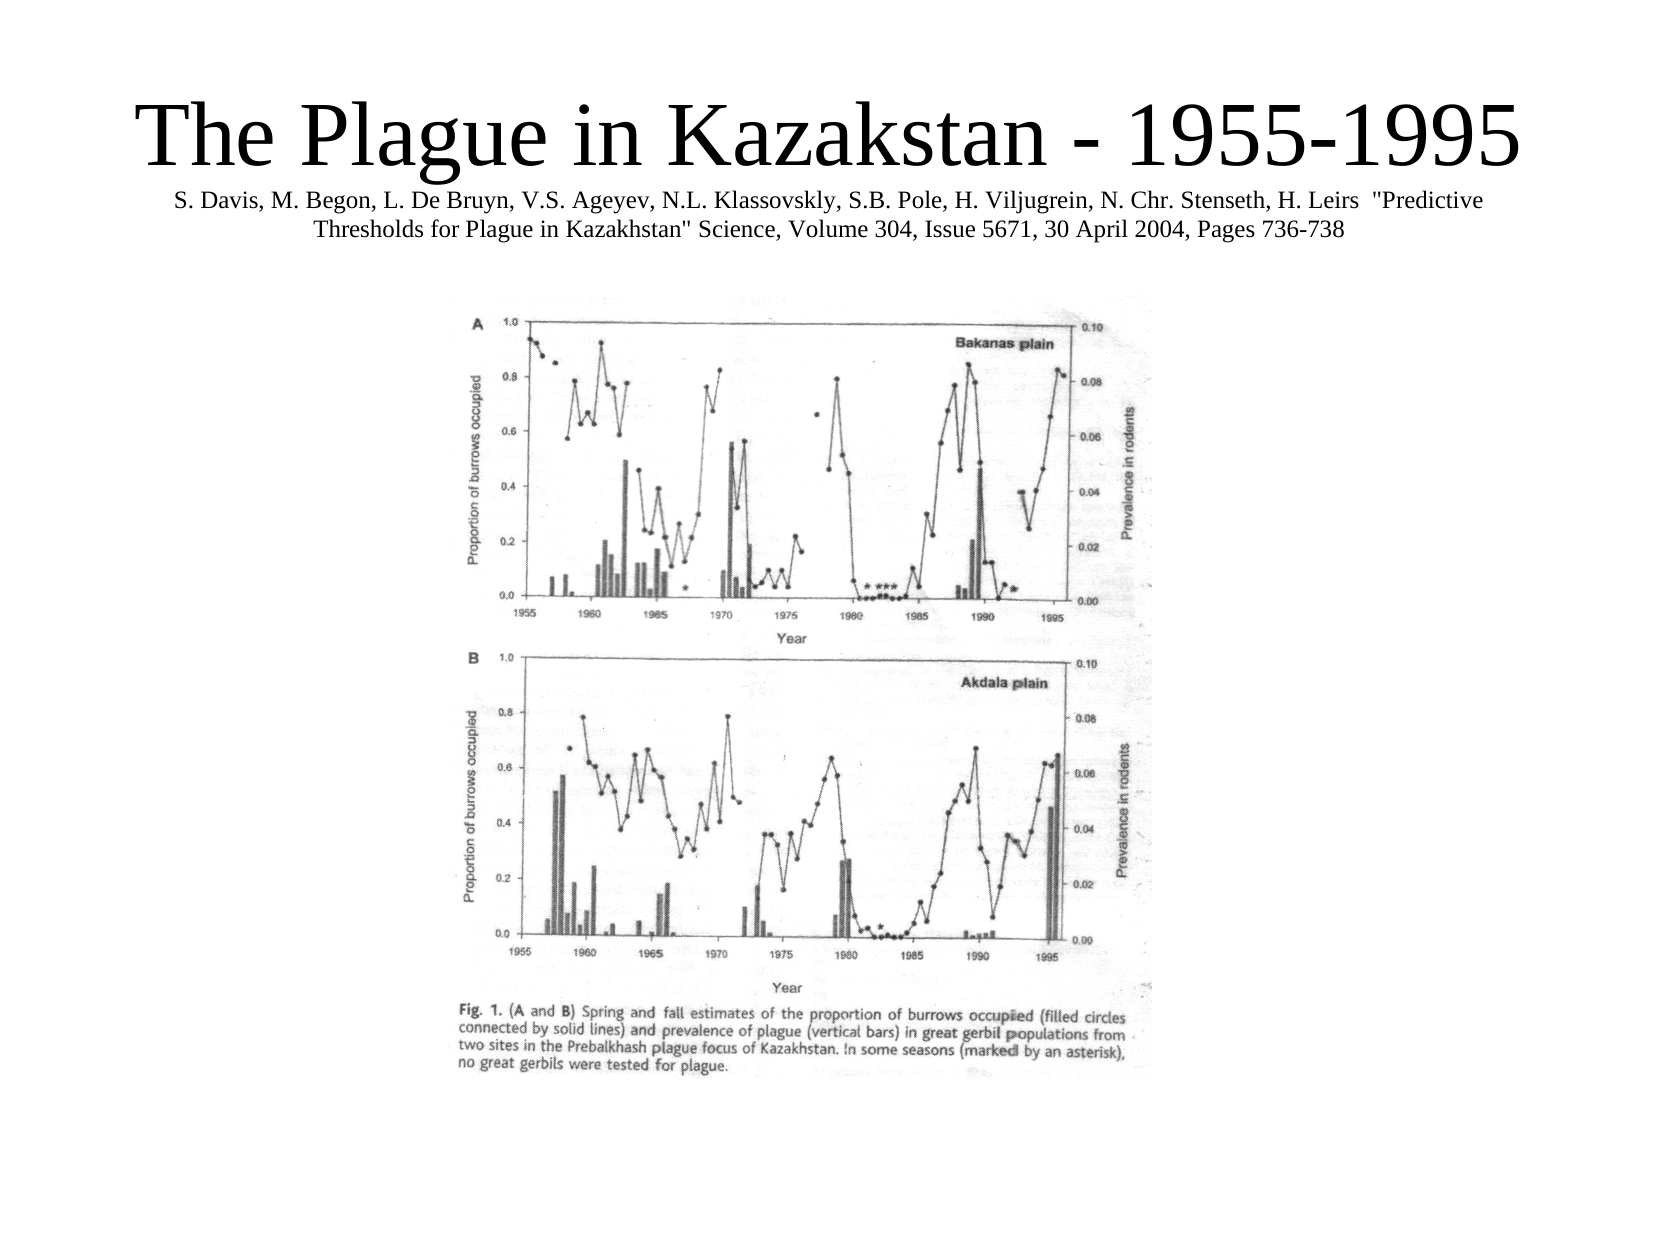

# The Plague in Kazakstan - 1955-1995 S. Davis, M. Begon, L. De Bruyn, V.S. Ageyev, N.L. Klassovskly, S.B. Pole, H. Viljugrein, N. Chr. Stenseth, H. Leirs "Predictive Thresholds for Plague in Kazakhstan" Science, Volume 304, Issue 5671, 30 April 2004, Pages 736-738